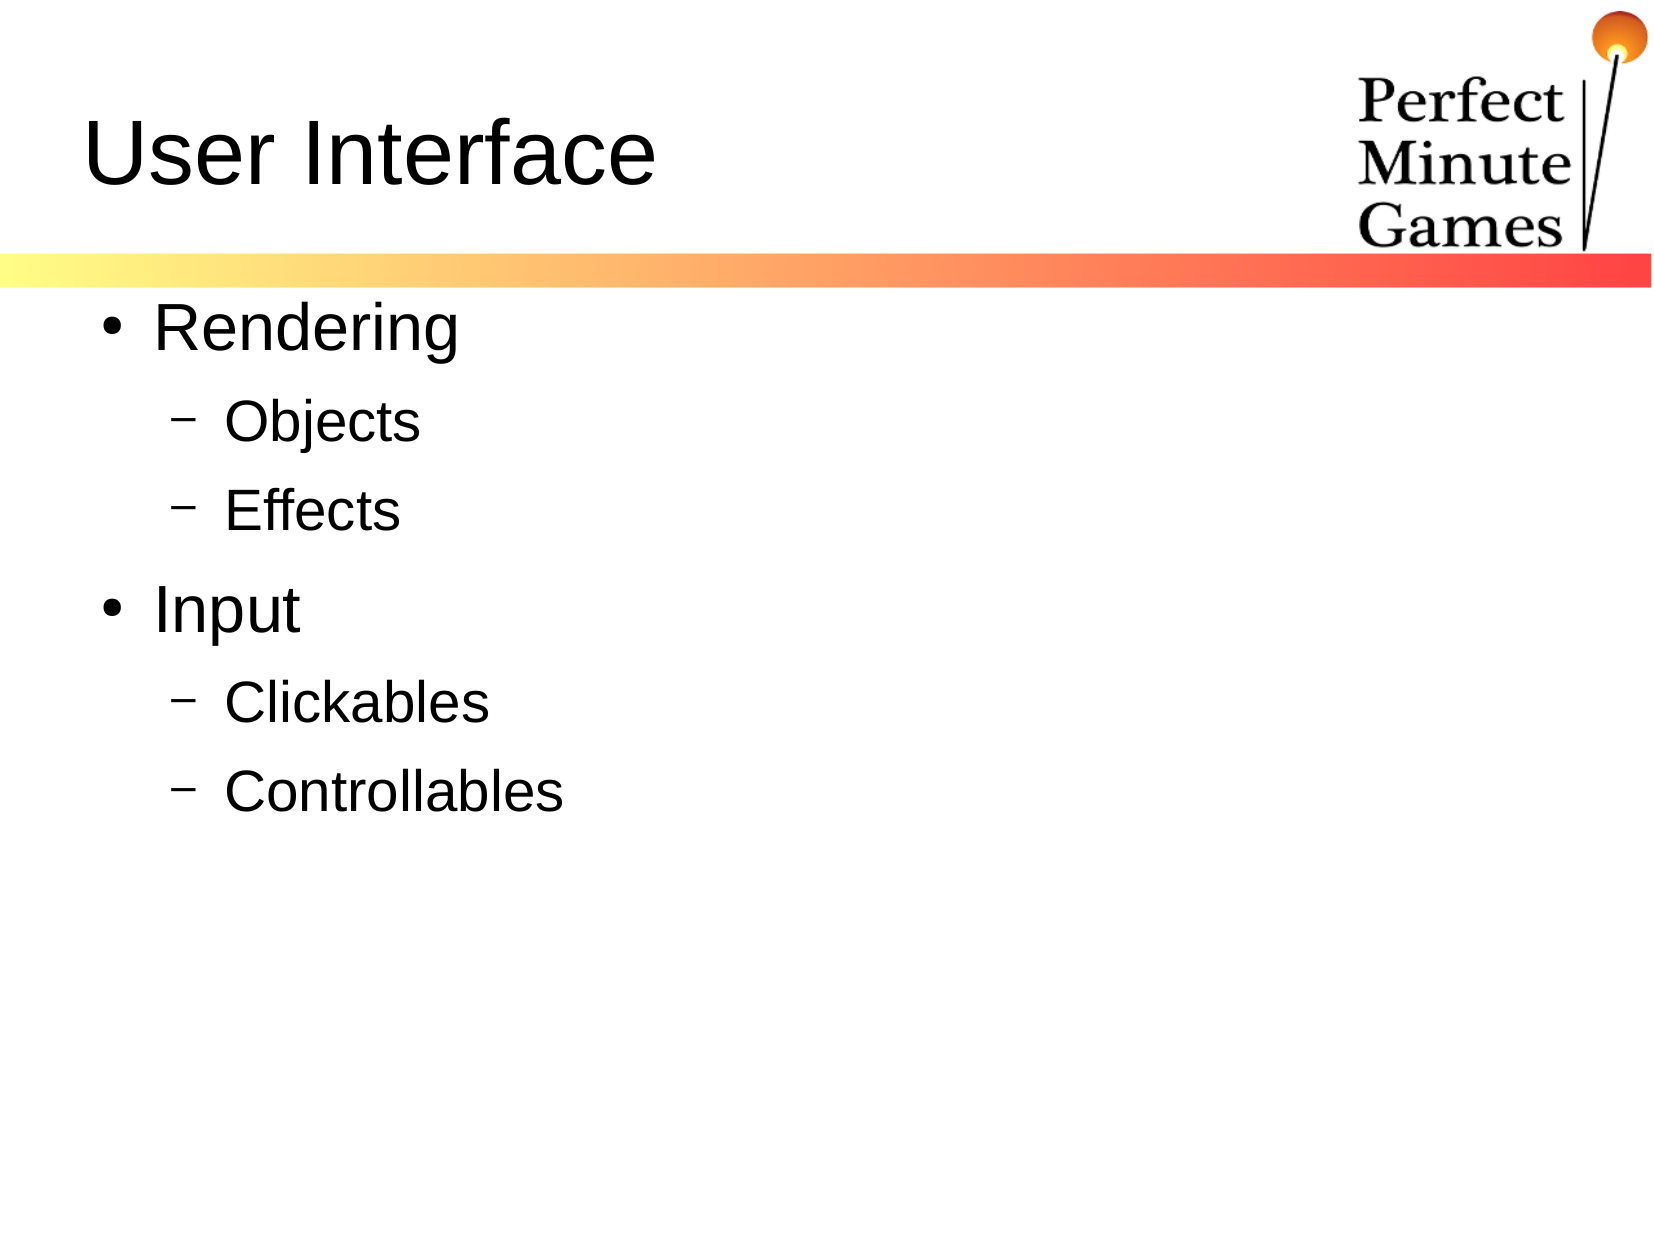

# User Interface
Rendering
Objects
Effects
Input
Clickables
Controllables